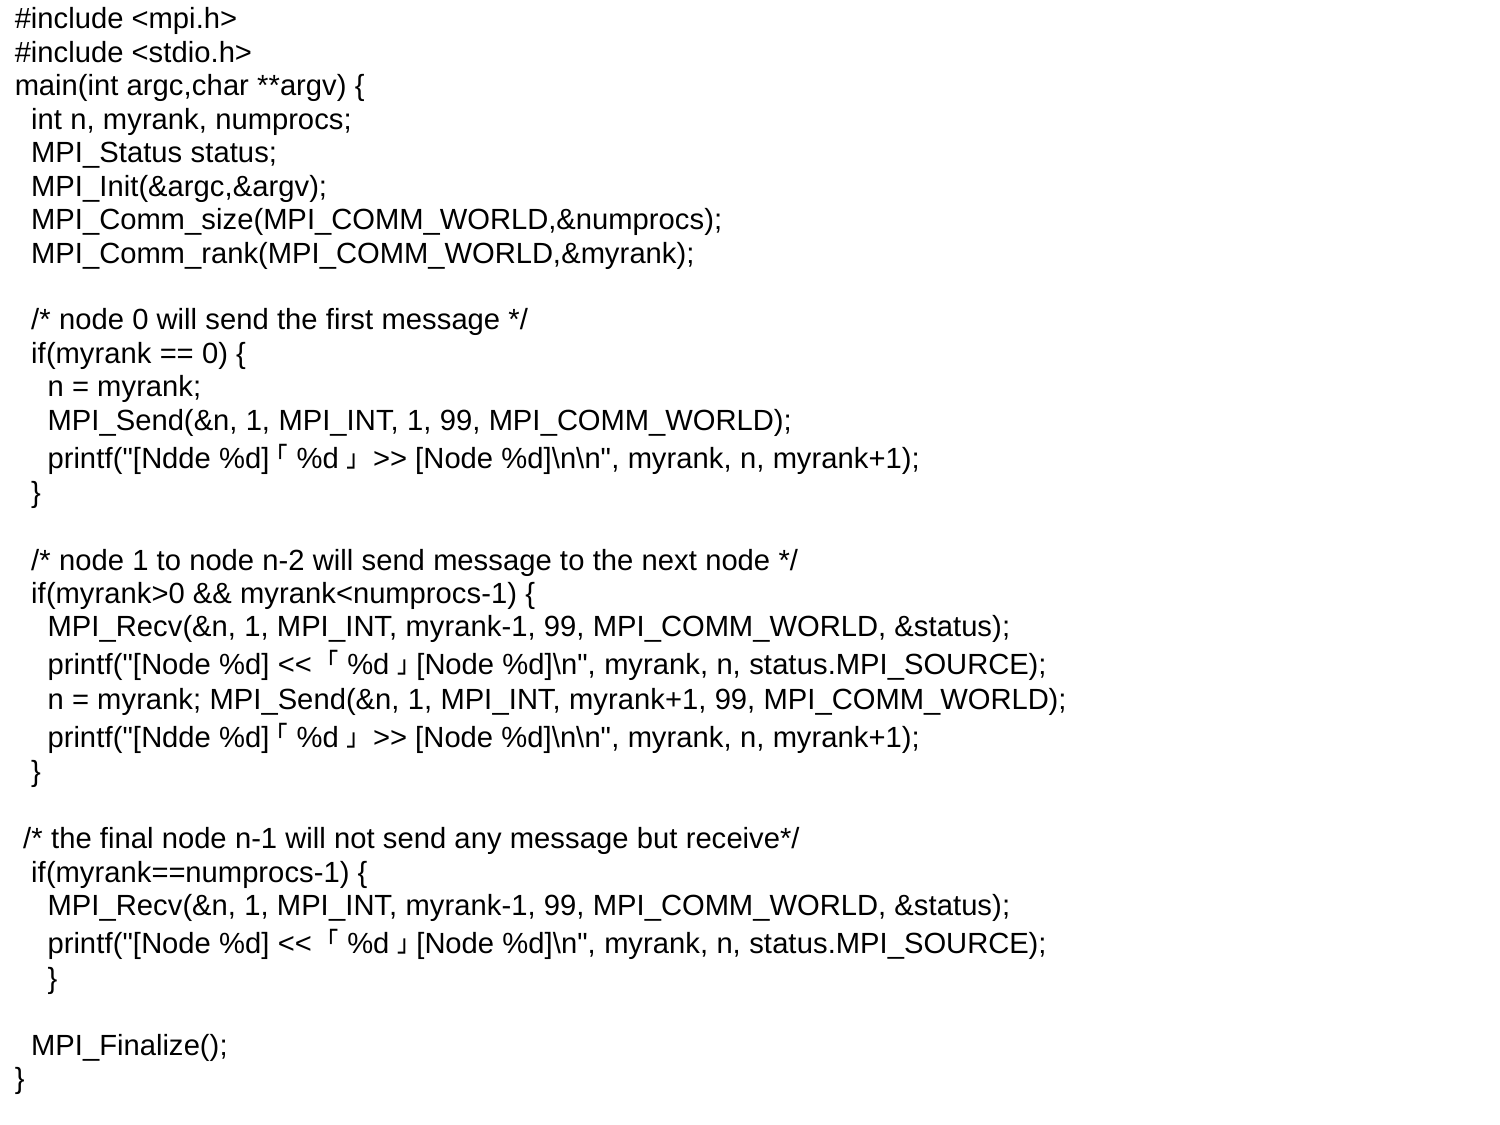

# #include <mpi.h>
#include <stdio.h>
main(int argc,char **argv) {
 int n, myrank, numprocs;
 MPI_Status status;
 MPI_Init(&argc,&argv);
 MPI_Comm_size(MPI_COMM_WORLD,&numprocs);
 MPI_Comm_rank(MPI_COMM_WORLD,&myrank);
 /* node 0 will send the first message */
 if(myrank == 0) {
 n = myrank;
 MPI_Send(&n, 1, MPI_INT, 1, 99, MPI_COMM_WORLD);
 printf("[Ndde %d]「%d」 >> [Node %d]\n\n", myrank, n, myrank+1);
 }
 /* node 1 to node n-2 will send message to the next node */
 if(myrank>0 && myrank<numprocs-1) {
 MPI_Recv(&n, 1, MPI_INT, myrank-1, 99, MPI_COMM_WORLD, &status);
 printf("[Node %d] << 「%d」[Node %d]\n", myrank, n, status.MPI_SOURCE);
 n = myrank; MPI_Send(&n, 1, MPI_INT, myrank+1, 99, MPI_COMM_WORLD);
 printf("[Ndde %d]「%d」 >> [Node %d]\n\n", myrank, n, myrank+1);
 }
 /* the final node n-1 will not send any message but receive*/
 if(myrank==numprocs-1) {
 MPI_Recv(&n, 1, MPI_INT, myrank-1, 99, MPI_COMM_WORLD, &status);
 printf("[Node %d] << 「%d」[Node %d]\n", myrank, n, status.MPI_SOURCE);
 }
 MPI_Finalize();
}